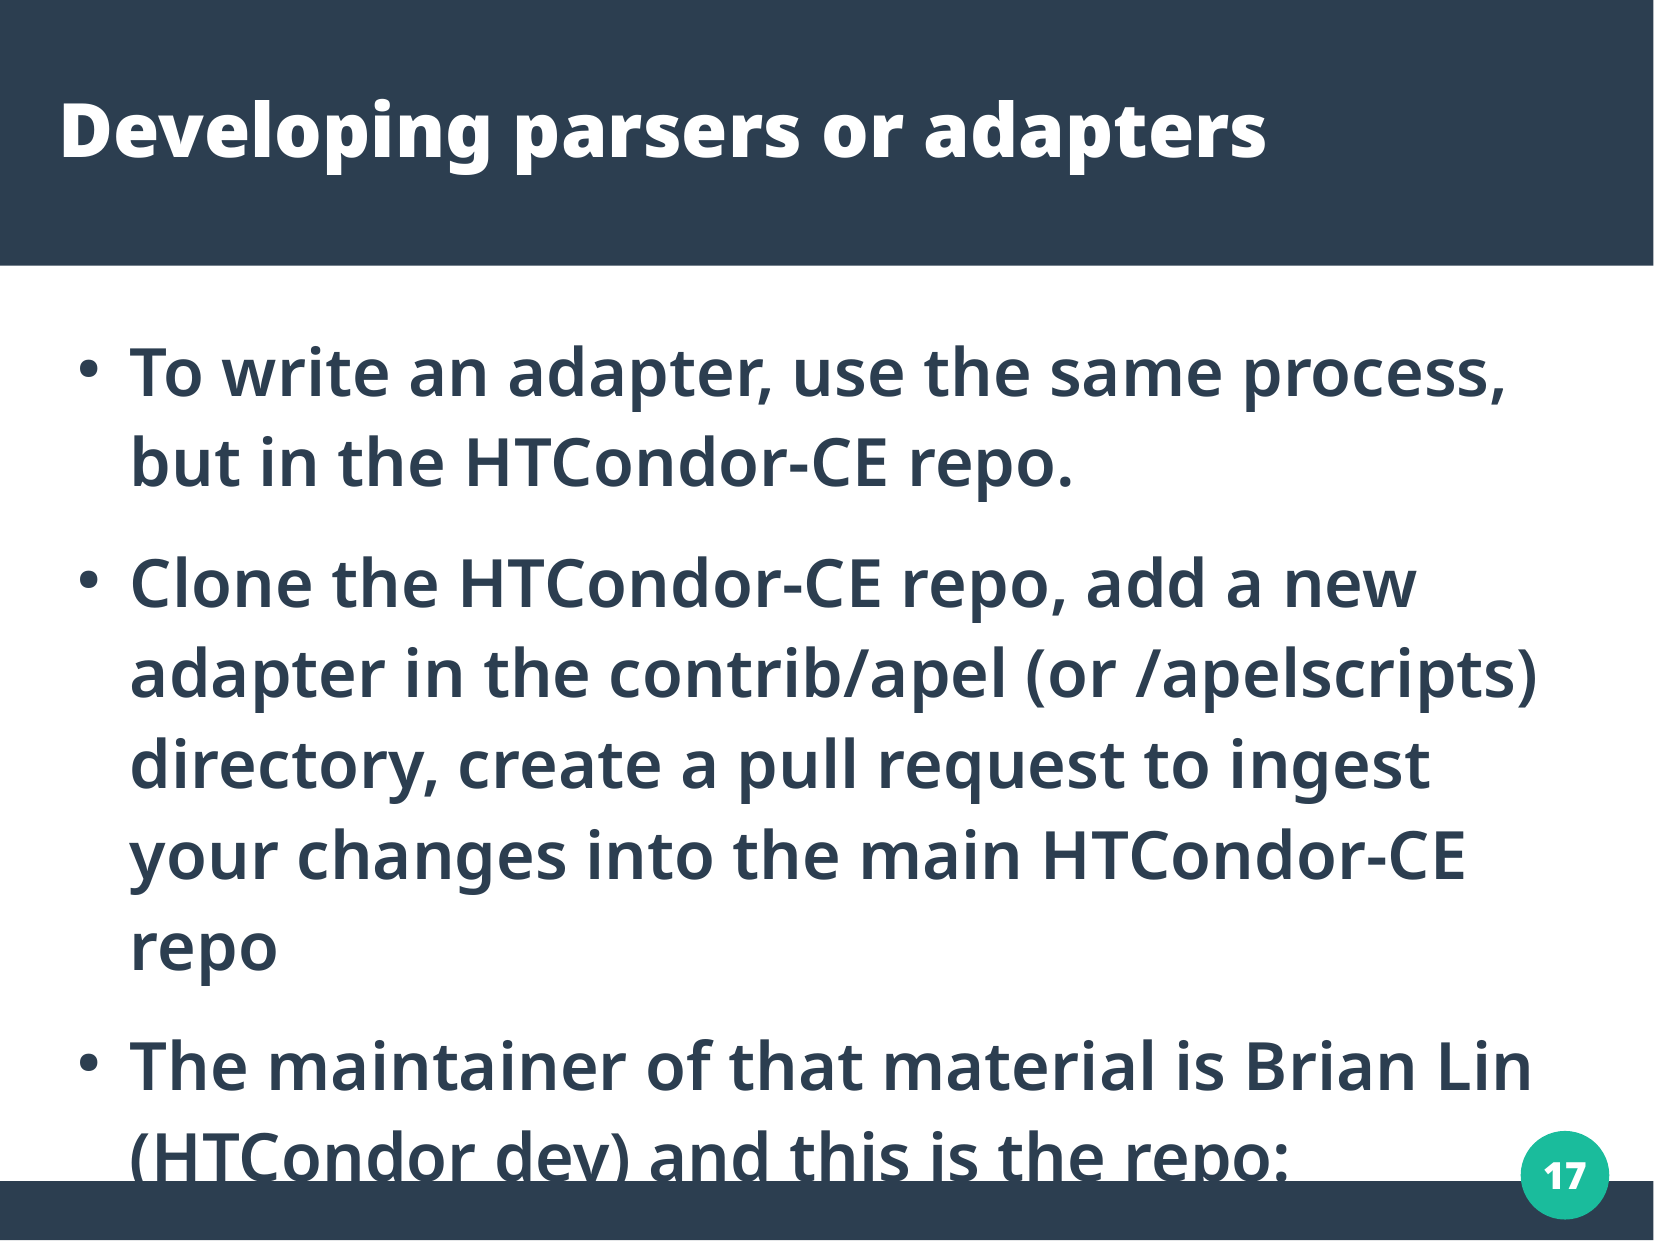

# Developing parsers or adapters
To write an adapter, use the same process, but in the HTCondor-CE repo.
Clone the HTCondor-CE repo, add a new adapter in the contrib/apel (or /apelscripts) directory, create a pull request to ingest your changes into the main HTCondor-CE repo
The maintainer of that material is Brian Lin (HTCondor dev) and this is the repo:
https://github.com/opensciencegrid/htcondor-ce
17